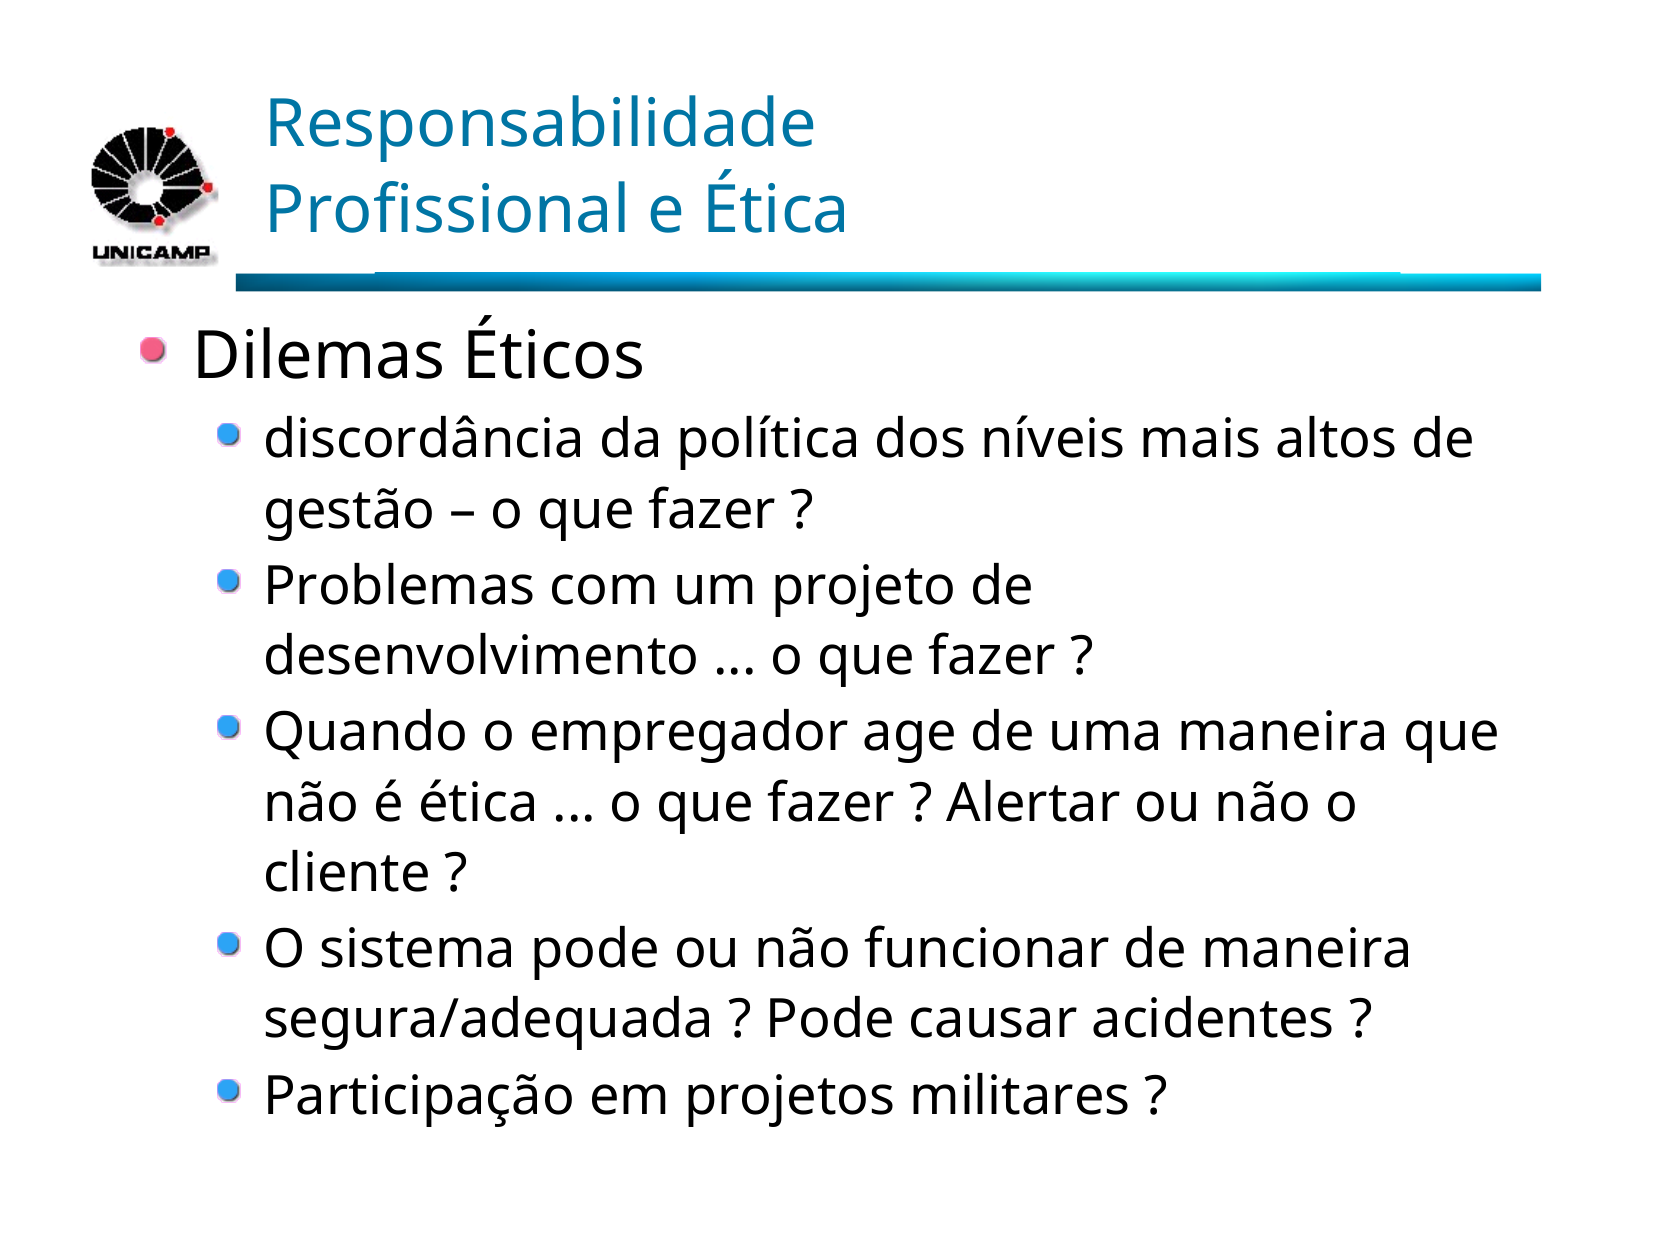

# Responsabilidade Profissional e Ética
Dilemas Éticos
discordância da política dos níveis mais altos de gestão – o que fazer ?
Problemas com um projeto de desenvolvimento ... o que fazer ?
Quando o empregador age de uma maneira que não é ética ... o que fazer ? Alertar ou não o cliente ?
O sistema pode ou não funcionar de maneira segura/adequada ? Pode causar acidentes ?
Participação em projetos militares ?